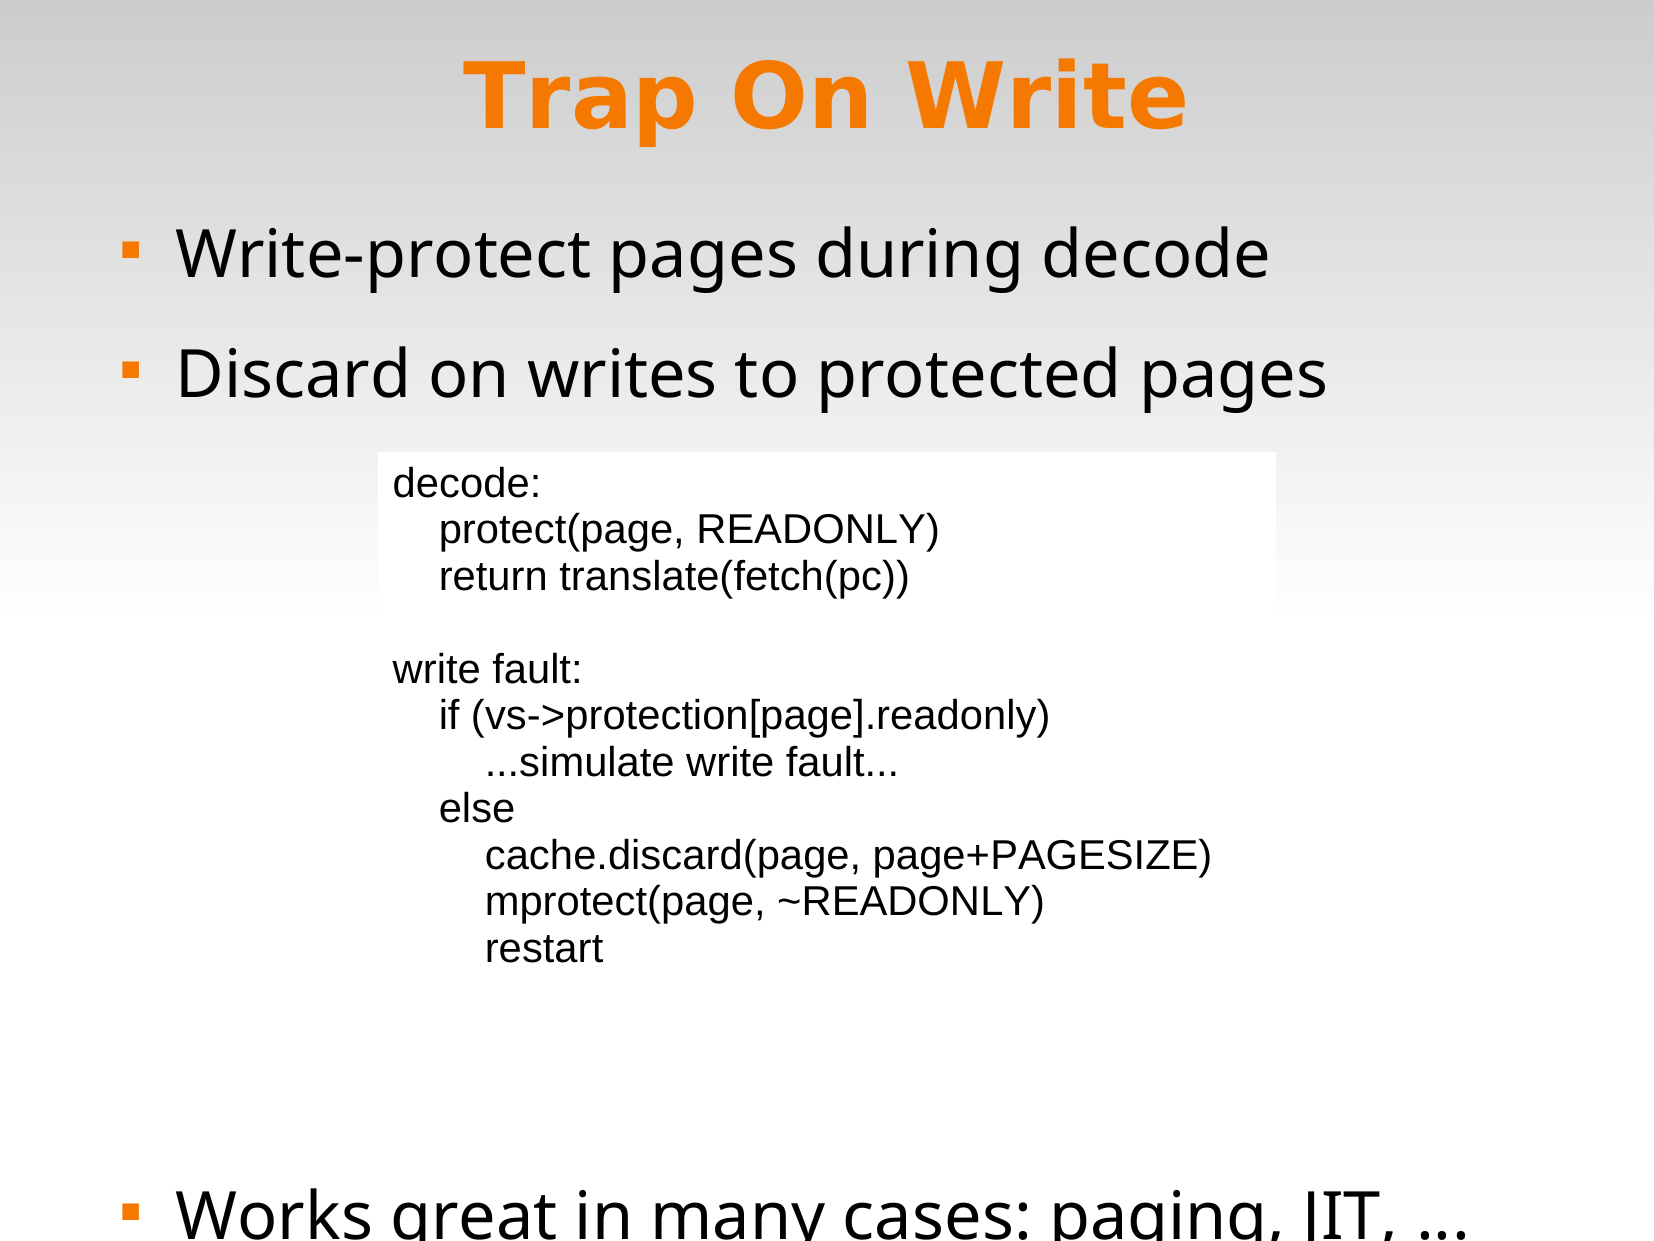

# Trap On Write
Write-protect pages during decode
Discard on writes to protected pages
Works great in many cases: paging, JIT, ...
| decode: protect(page, READONLY) return translate(fetch(pc)) write fault: if (vs->protection[page].readonly) ...simulate write fault... else cache.discard(page, page+PAGESIZE) mprotect(page, ~READONLY) restart |
| --- |